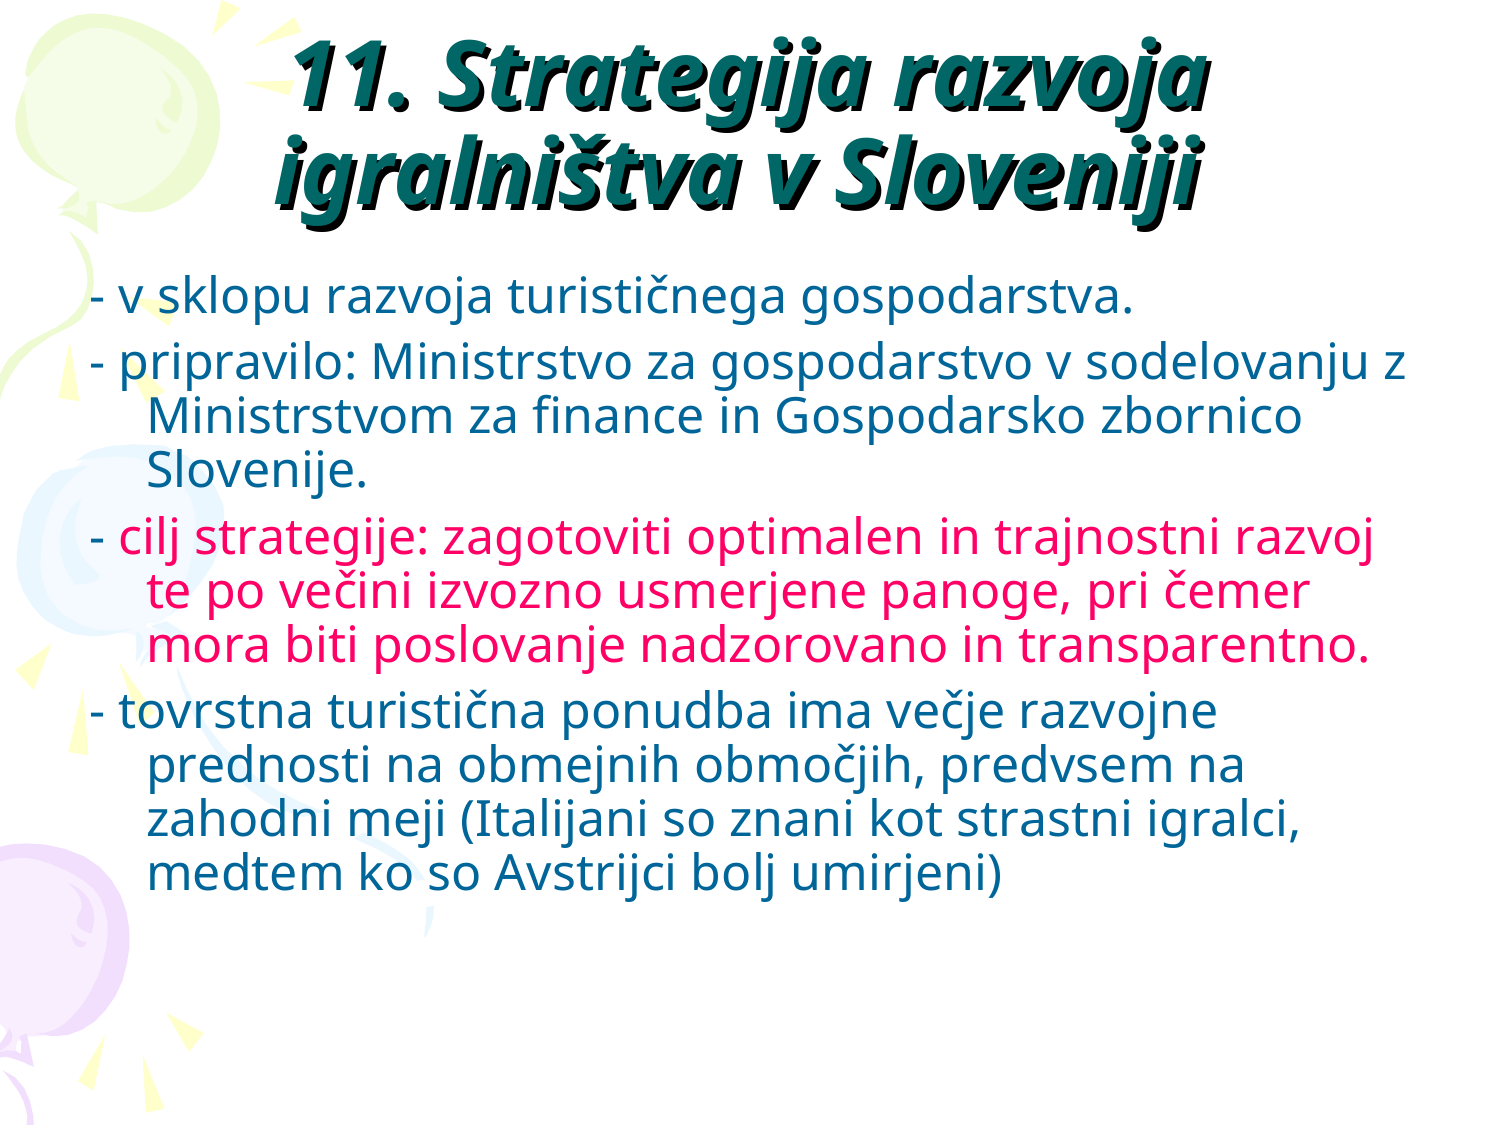

# 11. Strategija razvoja igralništva v Sloveniji
- v sklopu razvoja turističnega gospodarstva.
- pripravilo: Ministrstvo za gospodarstvo v sodelovanju z Ministrstvom za finance in Gospodarsko zbornico Slovenije.
- cilj strategije: zagotoviti optimalen in trajnostni razvoj te po večini izvozno usmerjene panoge, pri čemer mora biti poslovanje nadzorovano in transparentno.
- tovrstna turistična ponudba ima večje razvojne prednosti na obmejnih območjih, predvsem na zahodni meji (Italijani so znani kot strastni igralci, medtem ko so Avstrijci bolj umirjeni)